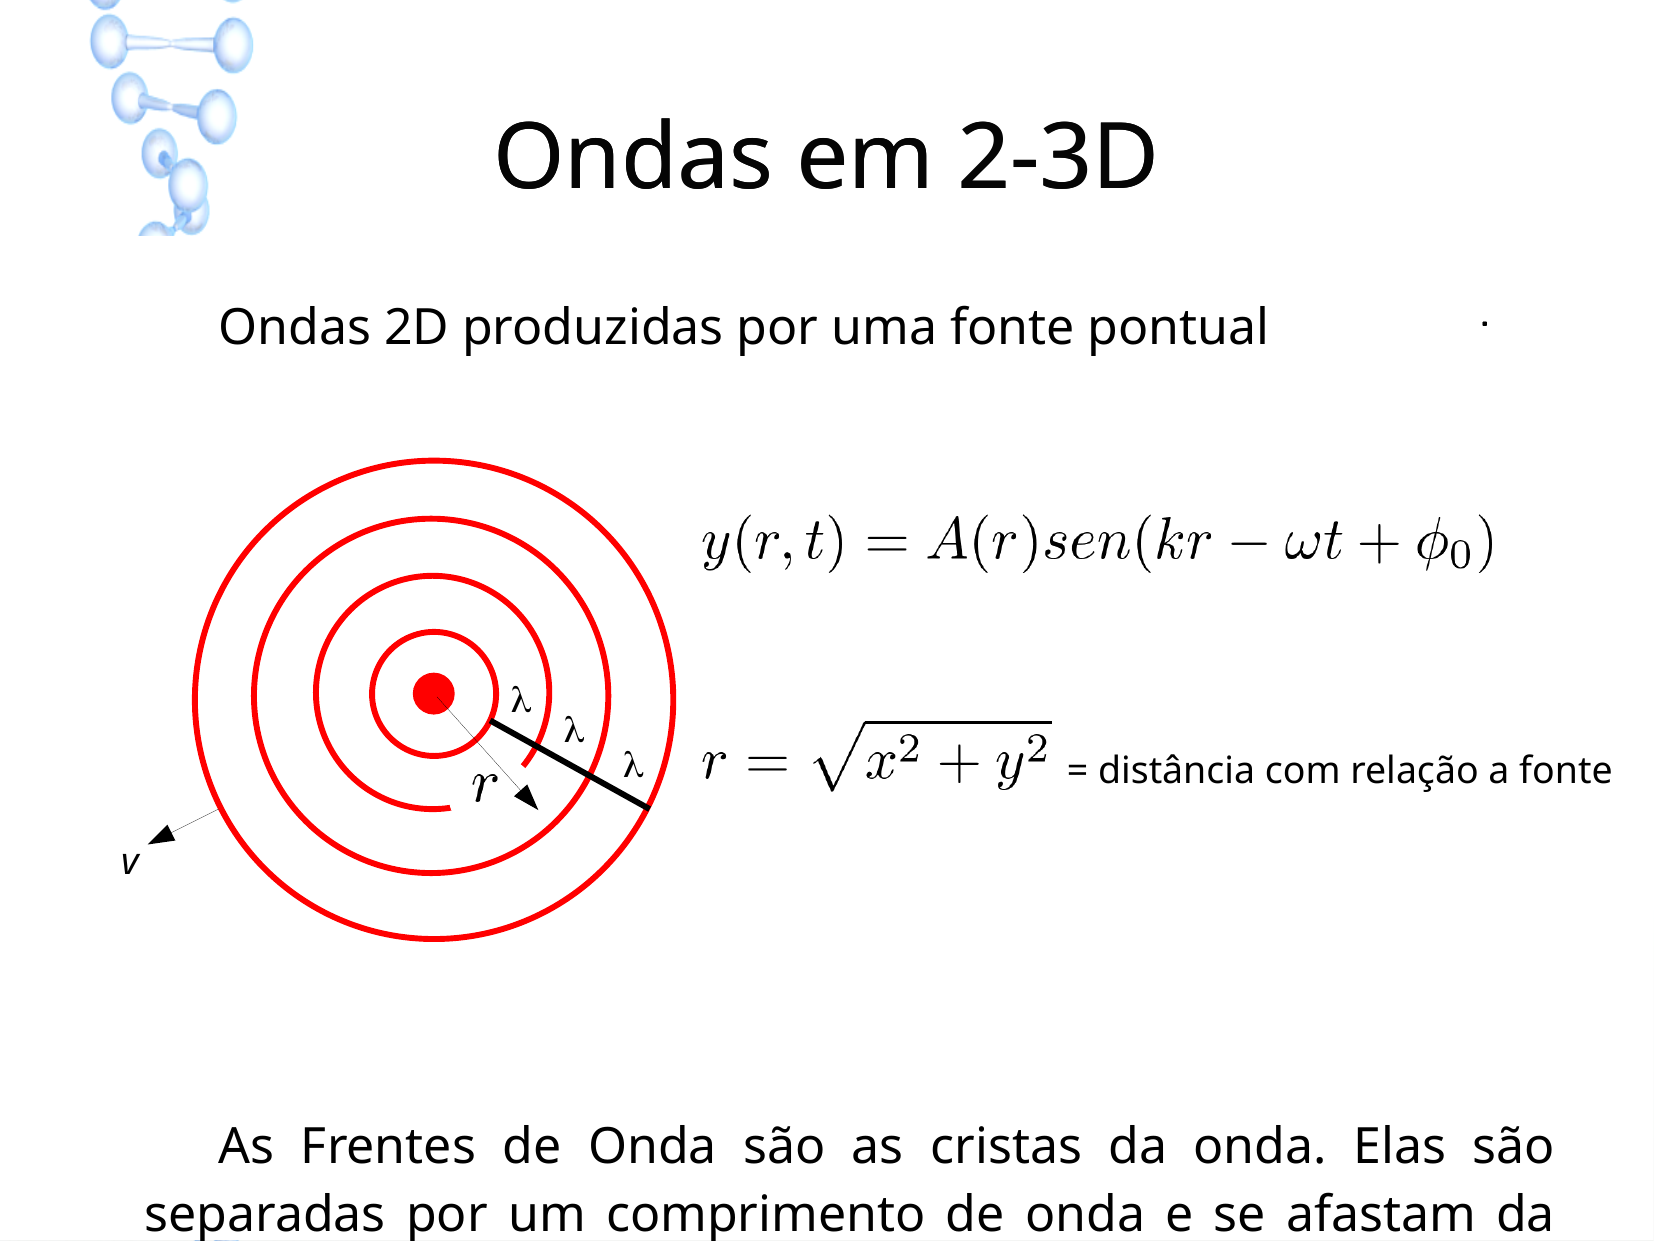

# Ondas em 2-3D
Ondas em 2-3D
	Ondas 2D produzidas por uma fonte pontual
	As Frentes de Onda são as cristas da onda. Elas são separadas por um comprimento de onda e se afastam da fonte com velocidade v.
λ
λ
= distância com relação a fonte
λ
v